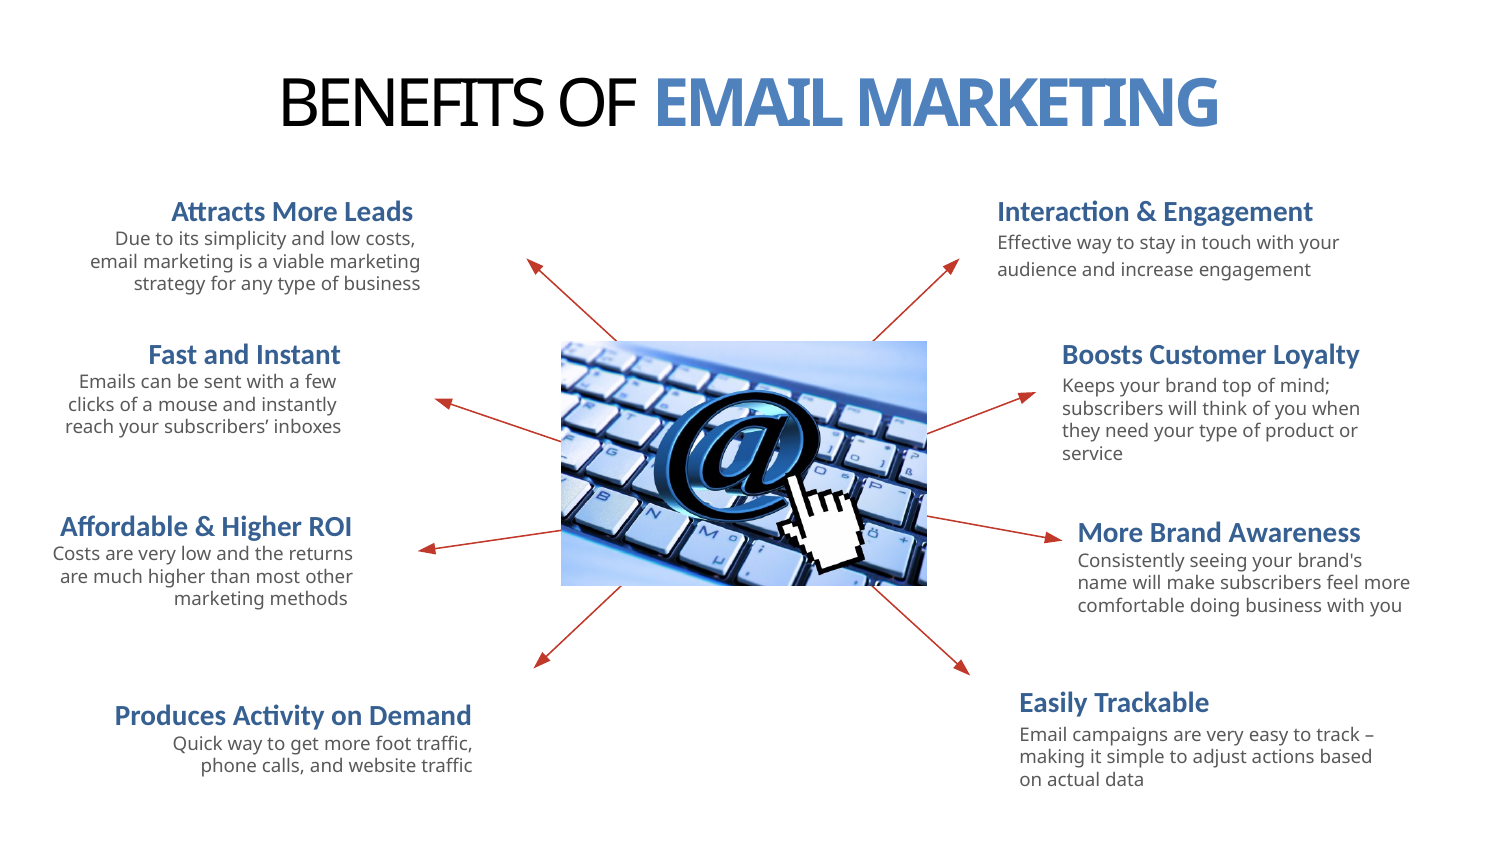

BENEFITS OF EMAIL MARKETING
Attracts More Leads
Due to its simplicity and low costs,
email marketing is a viable marketing
strategy for any type of business
Interaction & Engagement
Effective way to stay in touch with your
audience and increase engagement
Fast and Instant
Emails can be sent with a few
clicks of a mouse and instantly
reach your subscribers’ inboxes
Boosts Customer Loyalty
Keeps your brand top of mind; subscribers will think of you when they need your type of product or service
Affordable & Higher ROI
Costs are very low and the returns
are much higher than most other marketing methods
More Brand Awareness
Consistently seeing your brand's
name will make subscribers feel more comfortable doing business with you
Easily Trackable
Email campaigns are very easy to track – making it simple to adjust actions based on actual data
Produces Activity on Demand
Quick way to get more foot traffic,
phone calls, and website traffic